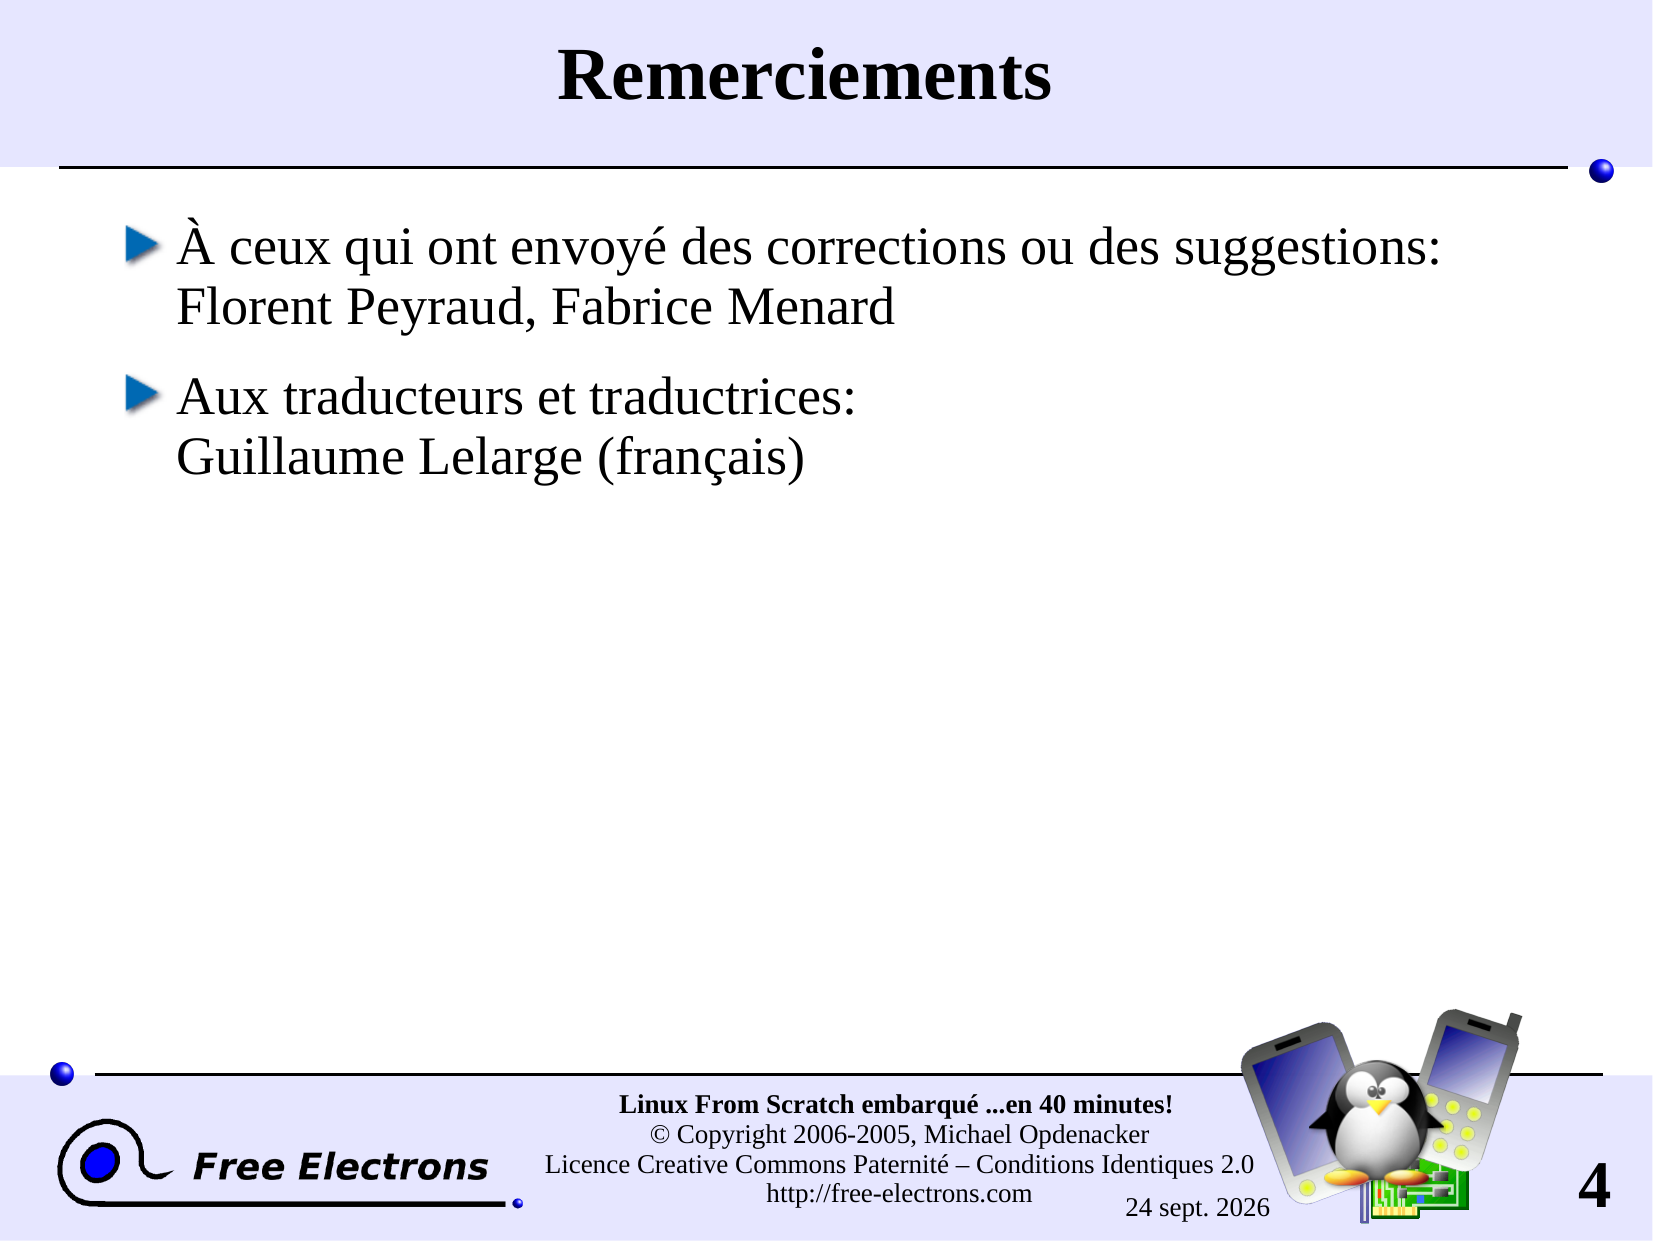

# Remerciements
À ceux qui ont envoyé des corrections ou des suggestions:
Florent Peyraud, Fabrice Menard
Aux traducteurs et traductrices:
Guillaume Lelarge (français)